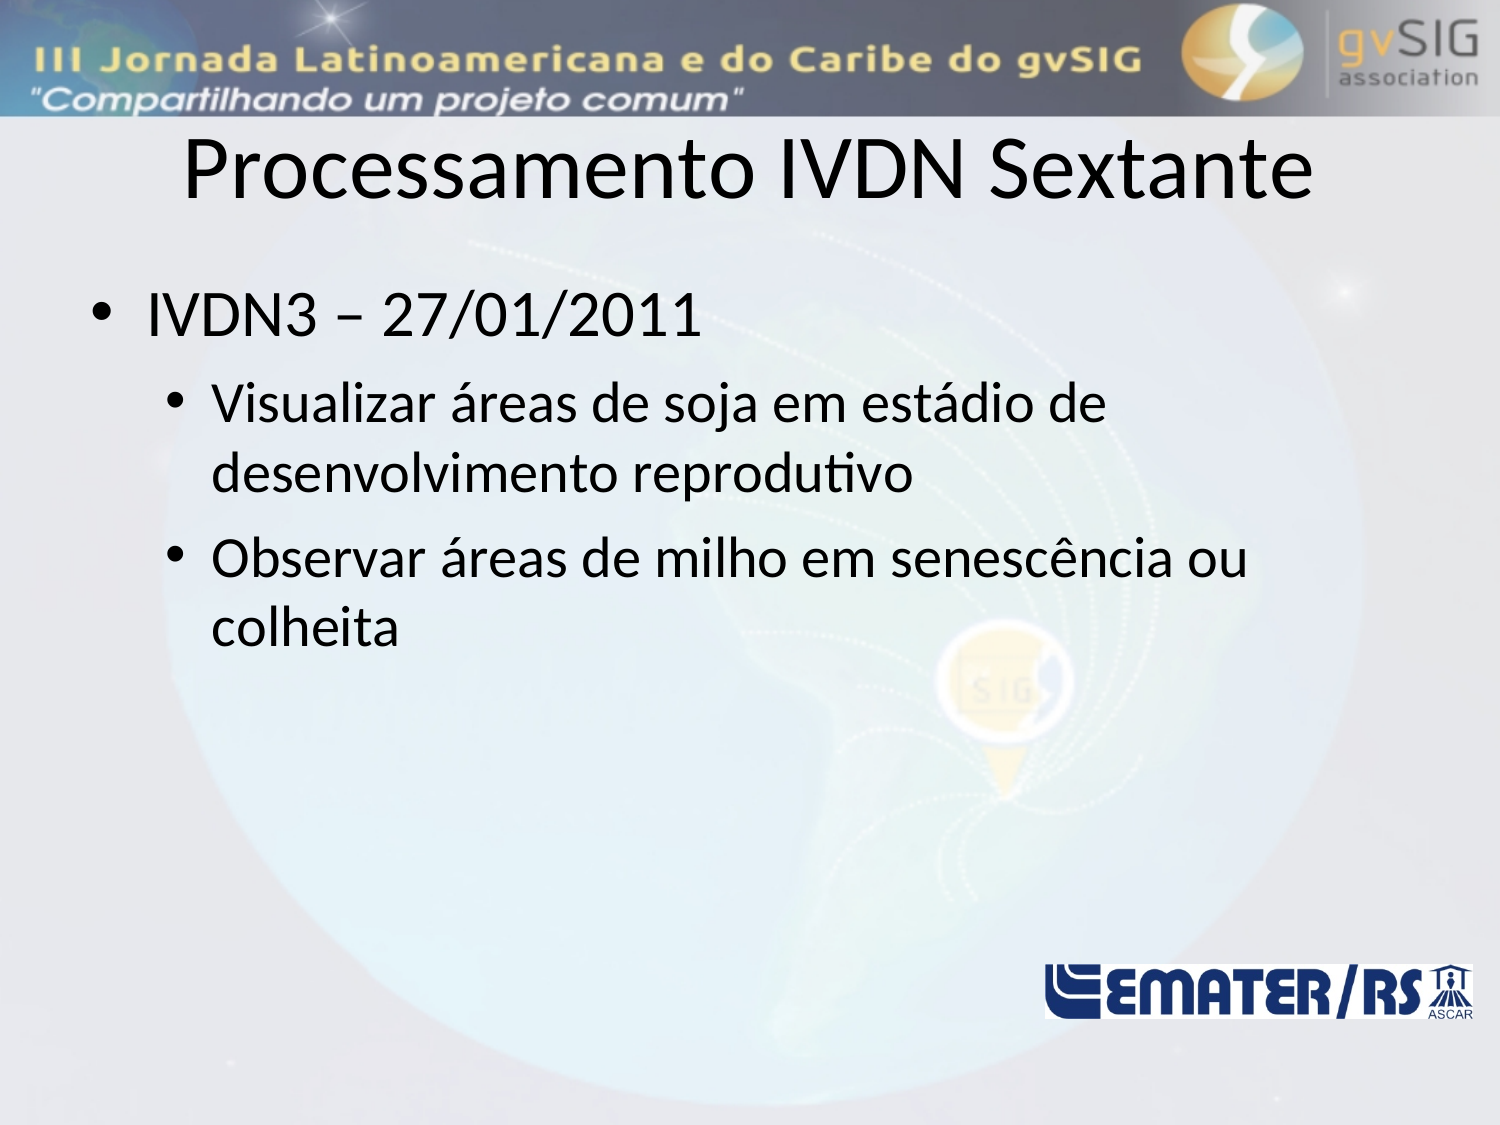

# Processamento IVDN Sextante
IVDN3 – 27/01/2011
Visualizar áreas de soja em estádio de desenvolvimento reprodutivo
Observar áreas de milho em senescência ou colheita